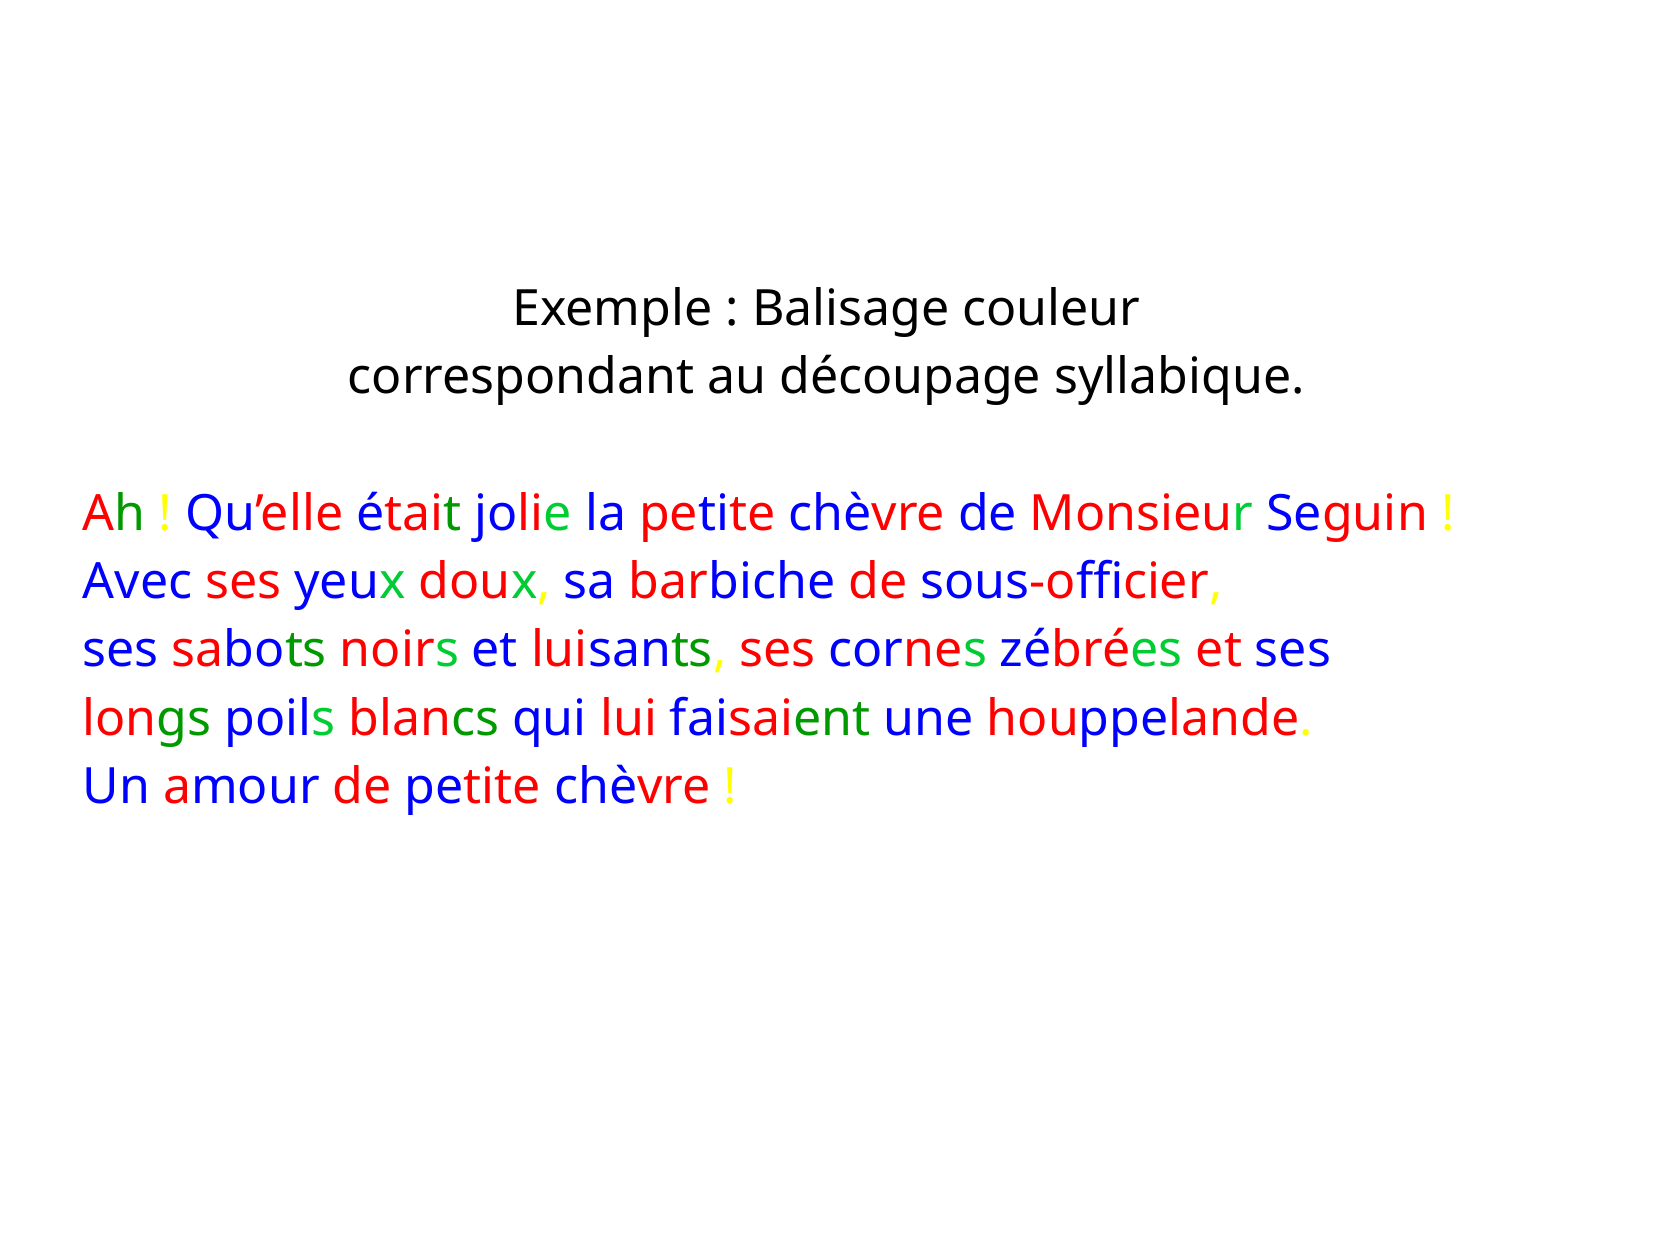

# Exemple : Balisage couleur
correspondant au découpage syllabique.
Ah ! Qu’elle était jolie la petite chèvre de Monsieur Seguin !
Avec ses yeux doux, sa barbiche de sous-officier,
ses sabots noirs et luisants, ses cornes zébrées et ses
longs poils blancs qui lui faisaient une houppelande.
Un amour de petite chèvre !